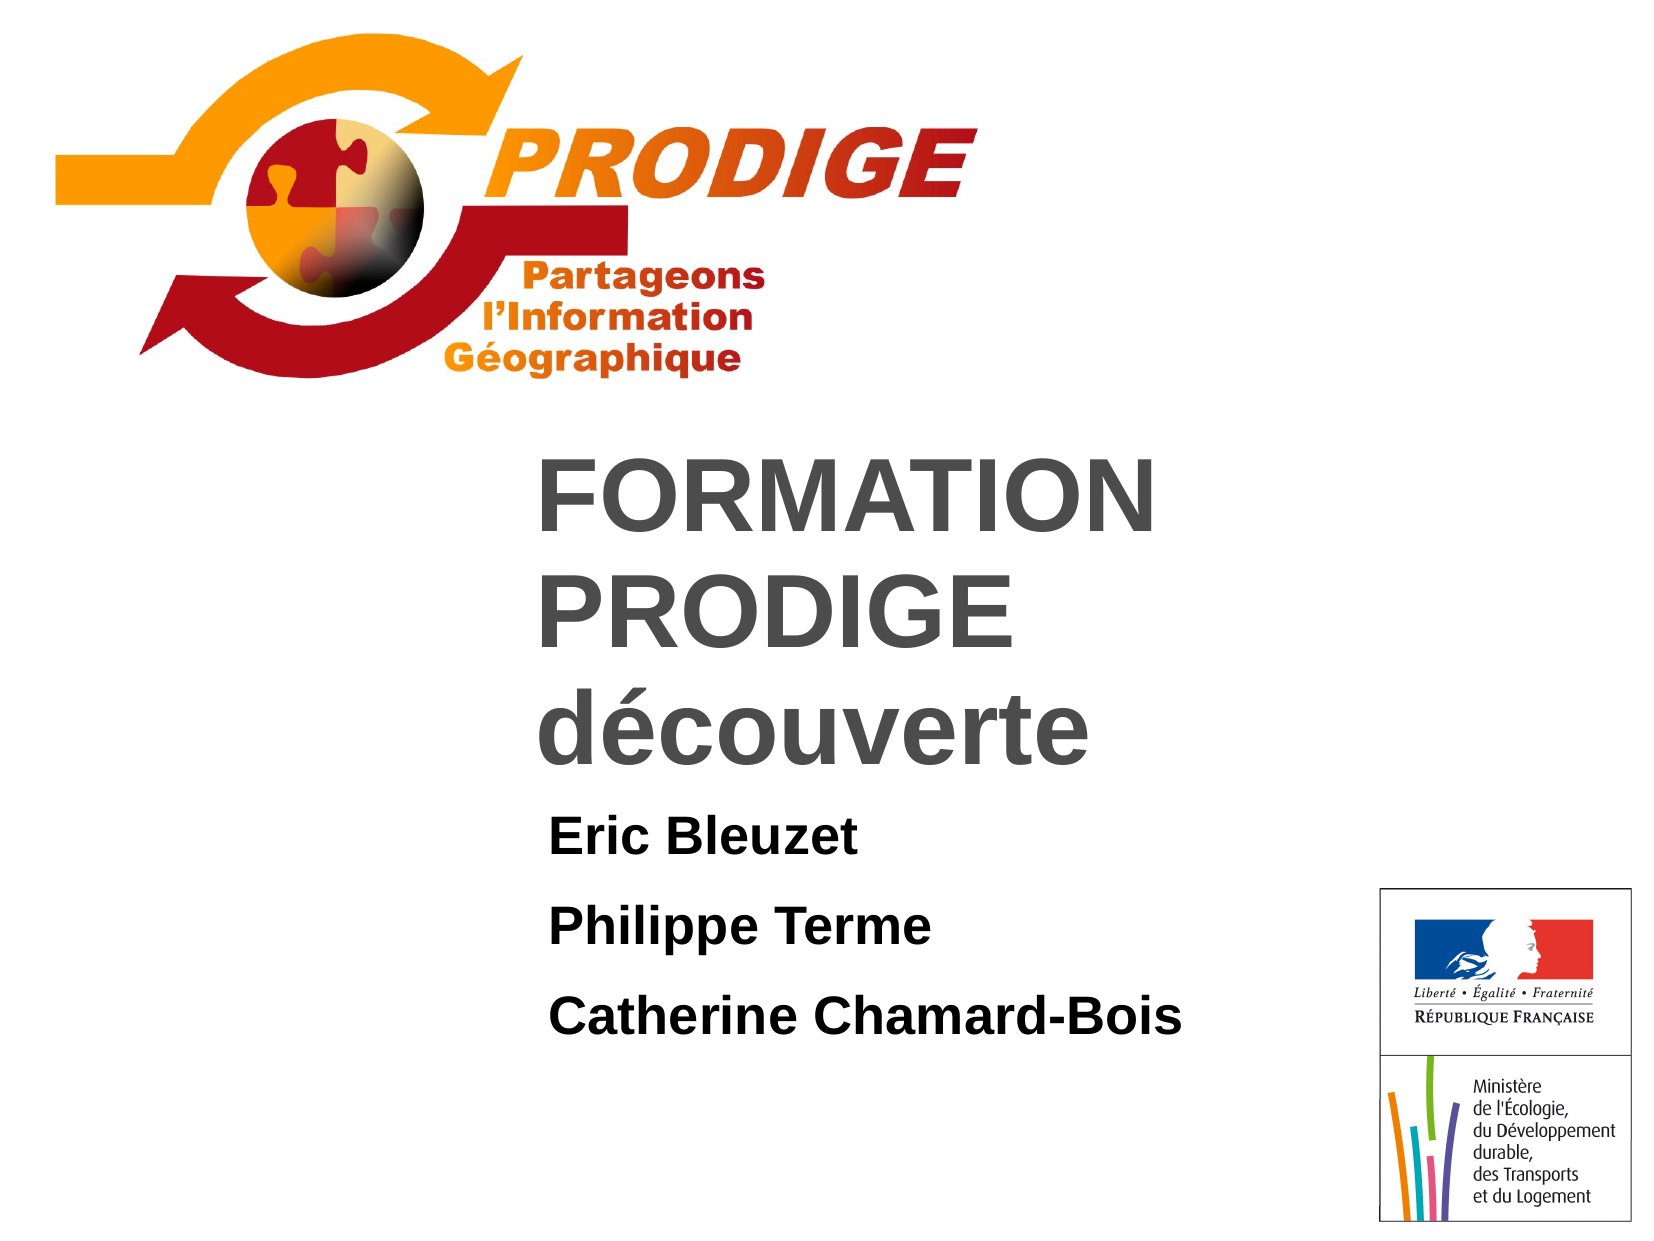

# FORMATION PRODIGE découverte
Eric Bleuzet
Philippe Terme
Catherine Chamard-Bois